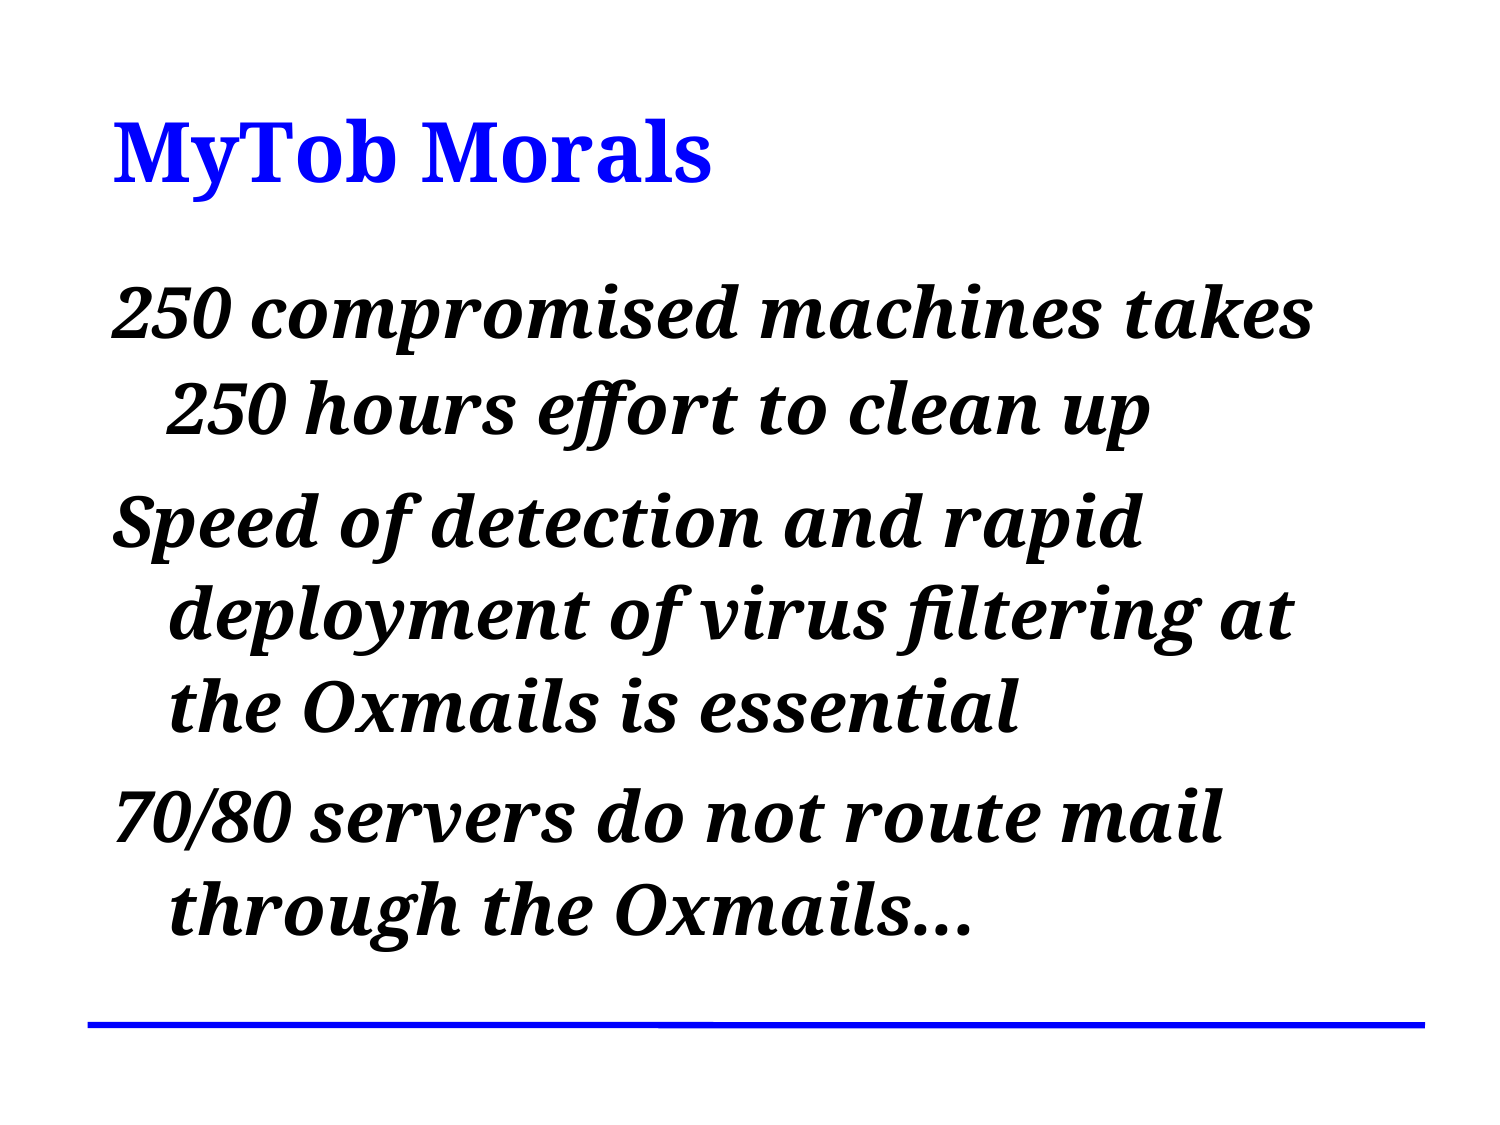

# MyTob Morals
250 compromised machines takes 250 hours effort to clean up
Speed of detection and rapid deployment of virus filtering at the Oxmails is essential
70/80 servers do not route mail through the Oxmails...